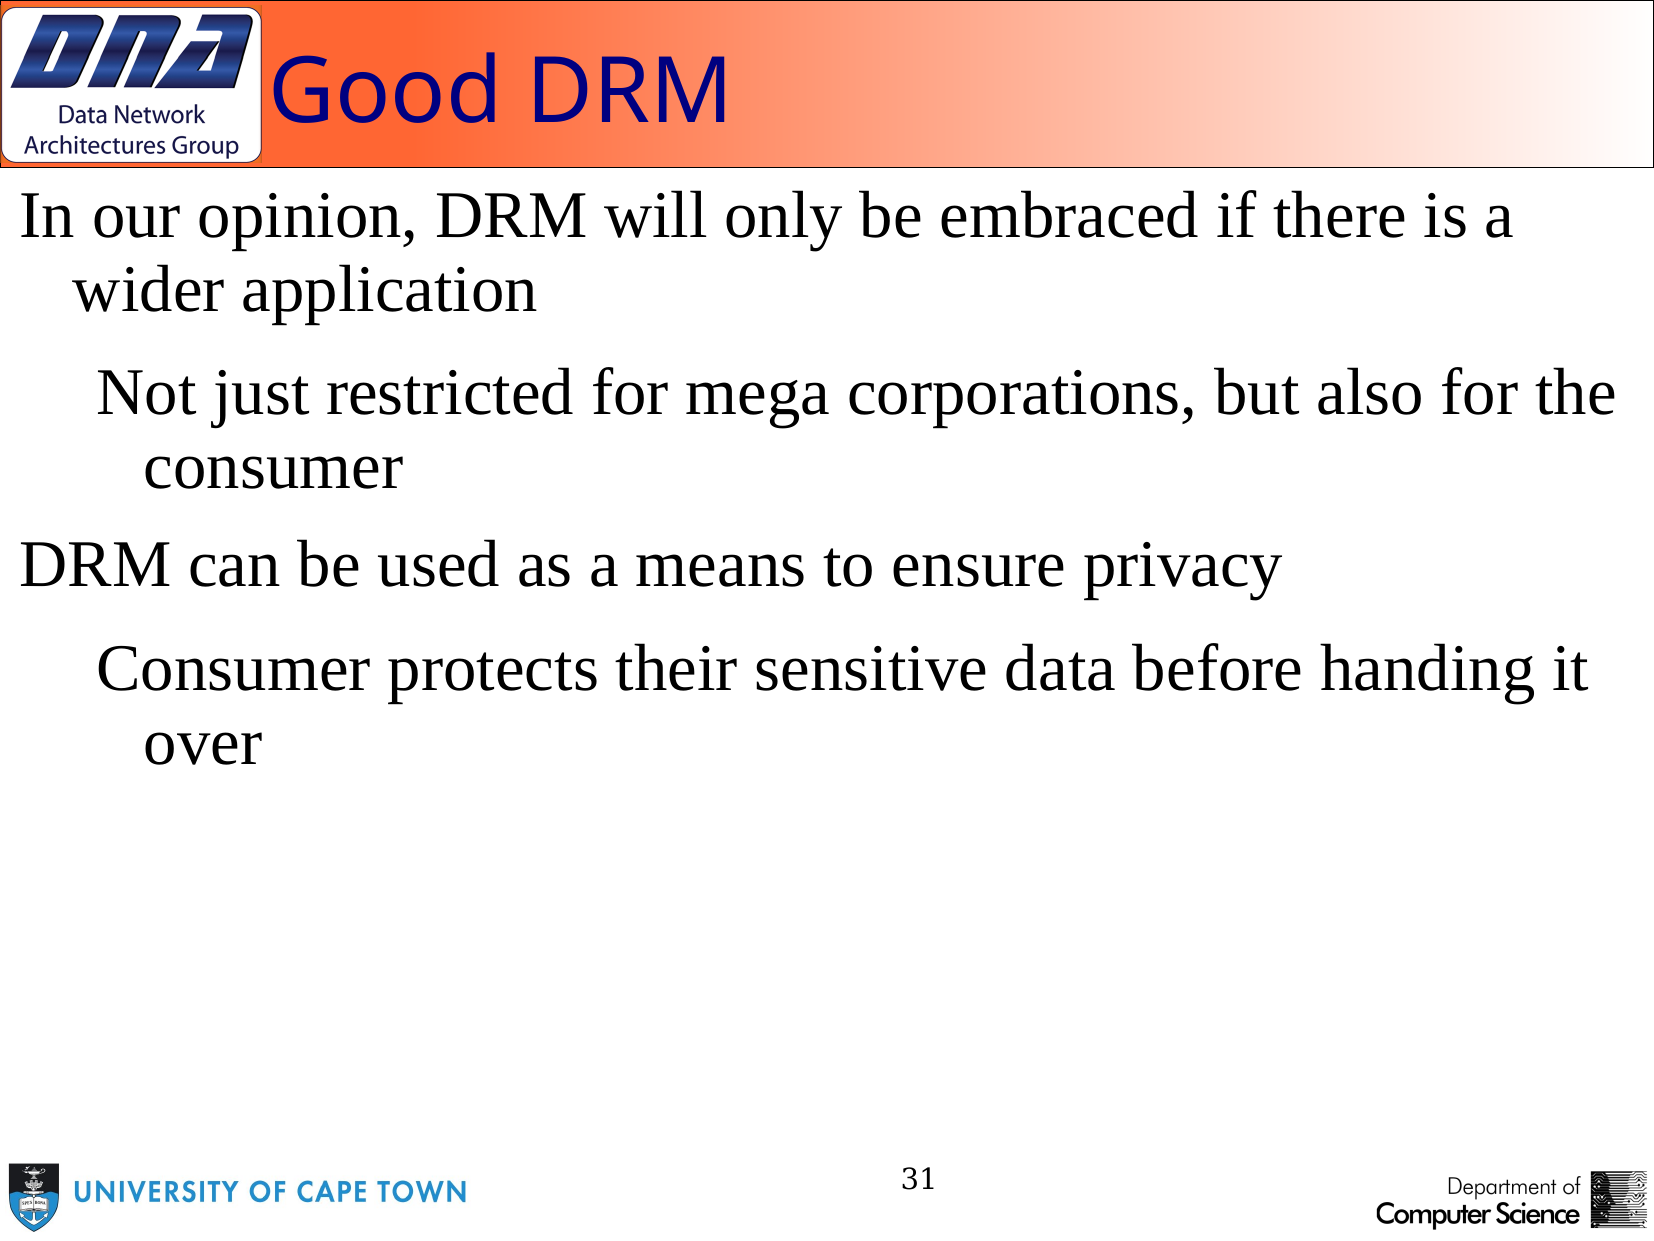

# Good DRM
In our opinion, DRM will only be embraced if there is a wider application
Not just restricted for mega corporations, but also for the consumer
DRM can be used as a means to ensure privacy
Consumer protects their sensitive data before handing it over
31